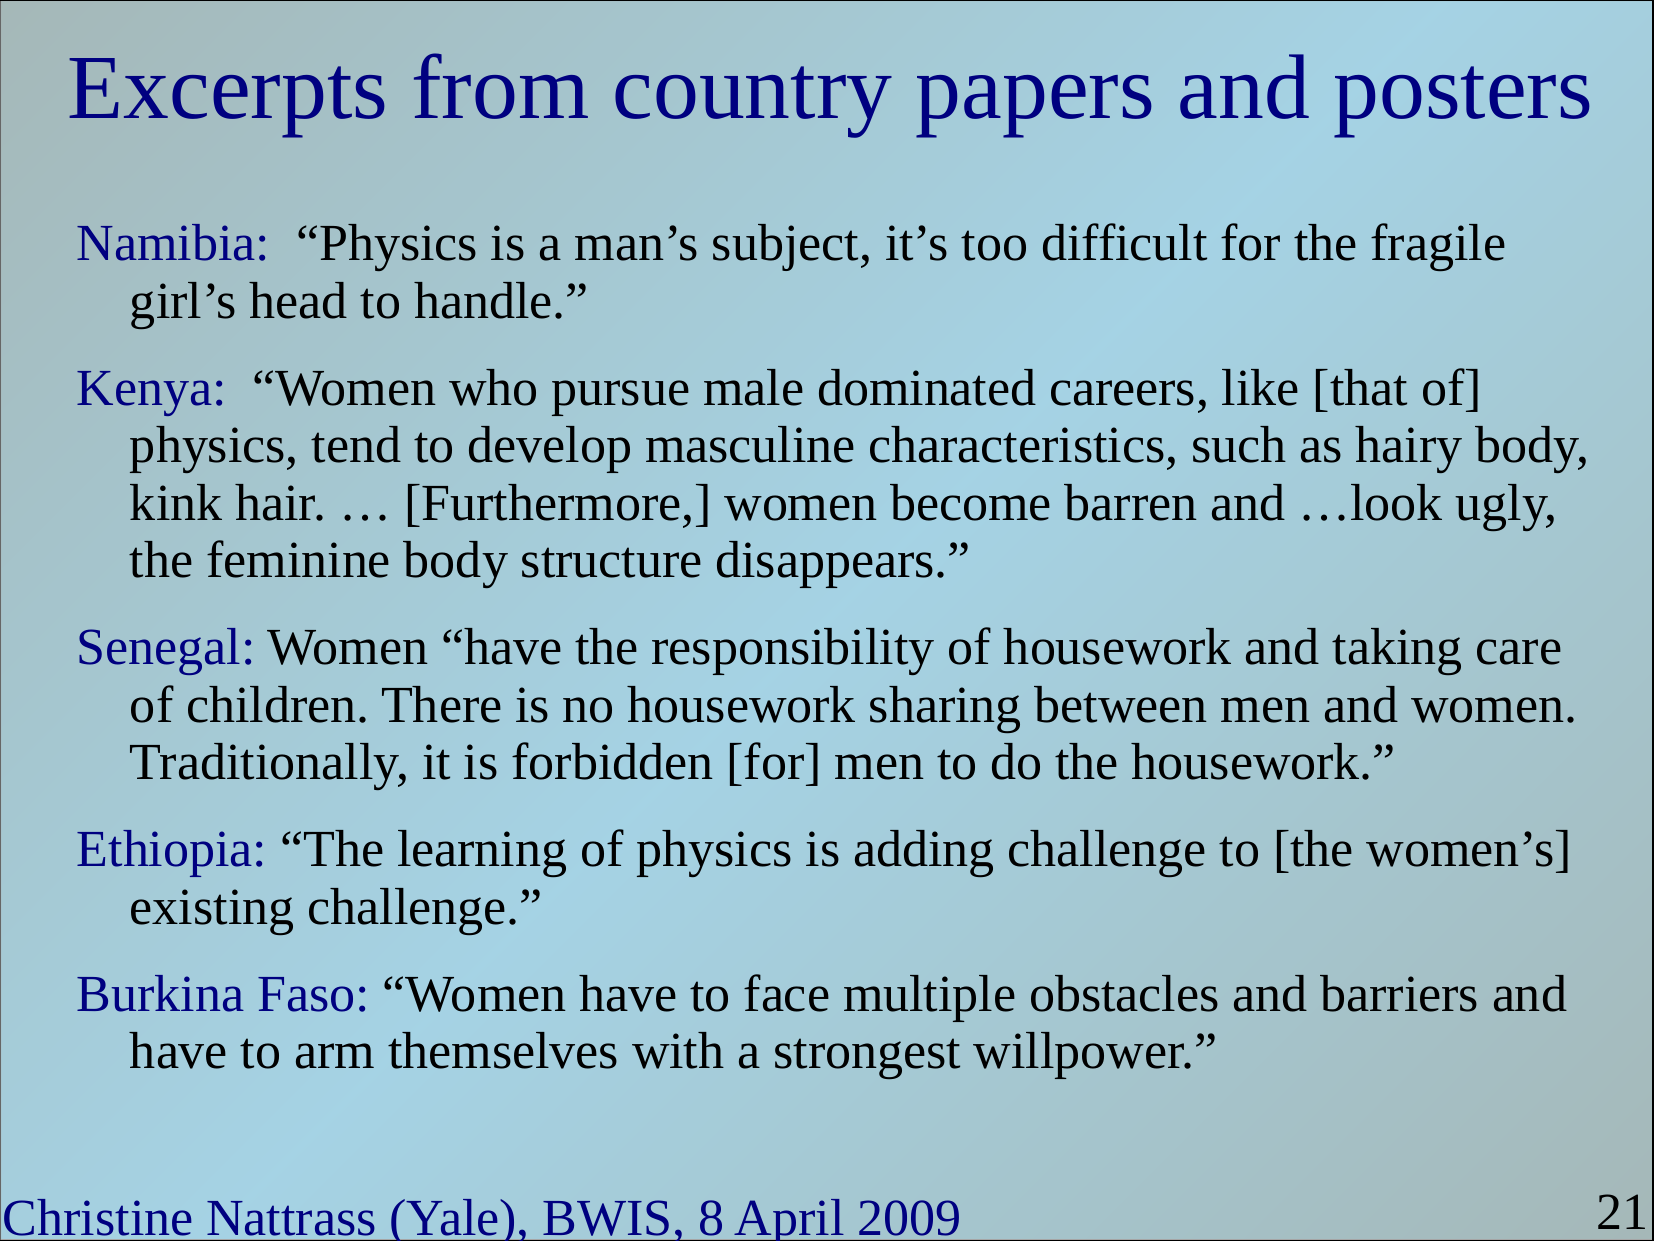

# Excerpts from country papers and posters
Namibia: “Physics is a man’s subject, it’s too difficult for the fragile girl’s head to handle.”
Kenya: “Women who pursue male dominated careers, like [that of] physics, tend to develop masculine characteristics, such as hairy body, kink hair. … [Furthermore,] women become barren and …look ugly, the feminine body structure disappears.”
Senegal: Women “have the responsibility of housework and taking care of children. There is no housework sharing between men and women. Traditionally, it is forbidden [for] men to do the housework.”
Ethiopia: “The learning of physics is adding challenge to [the women’s] existing challenge.”
Burkina Faso: “Women have to face multiple obstacles and barriers and have to arm themselves with a strongest willpower.”